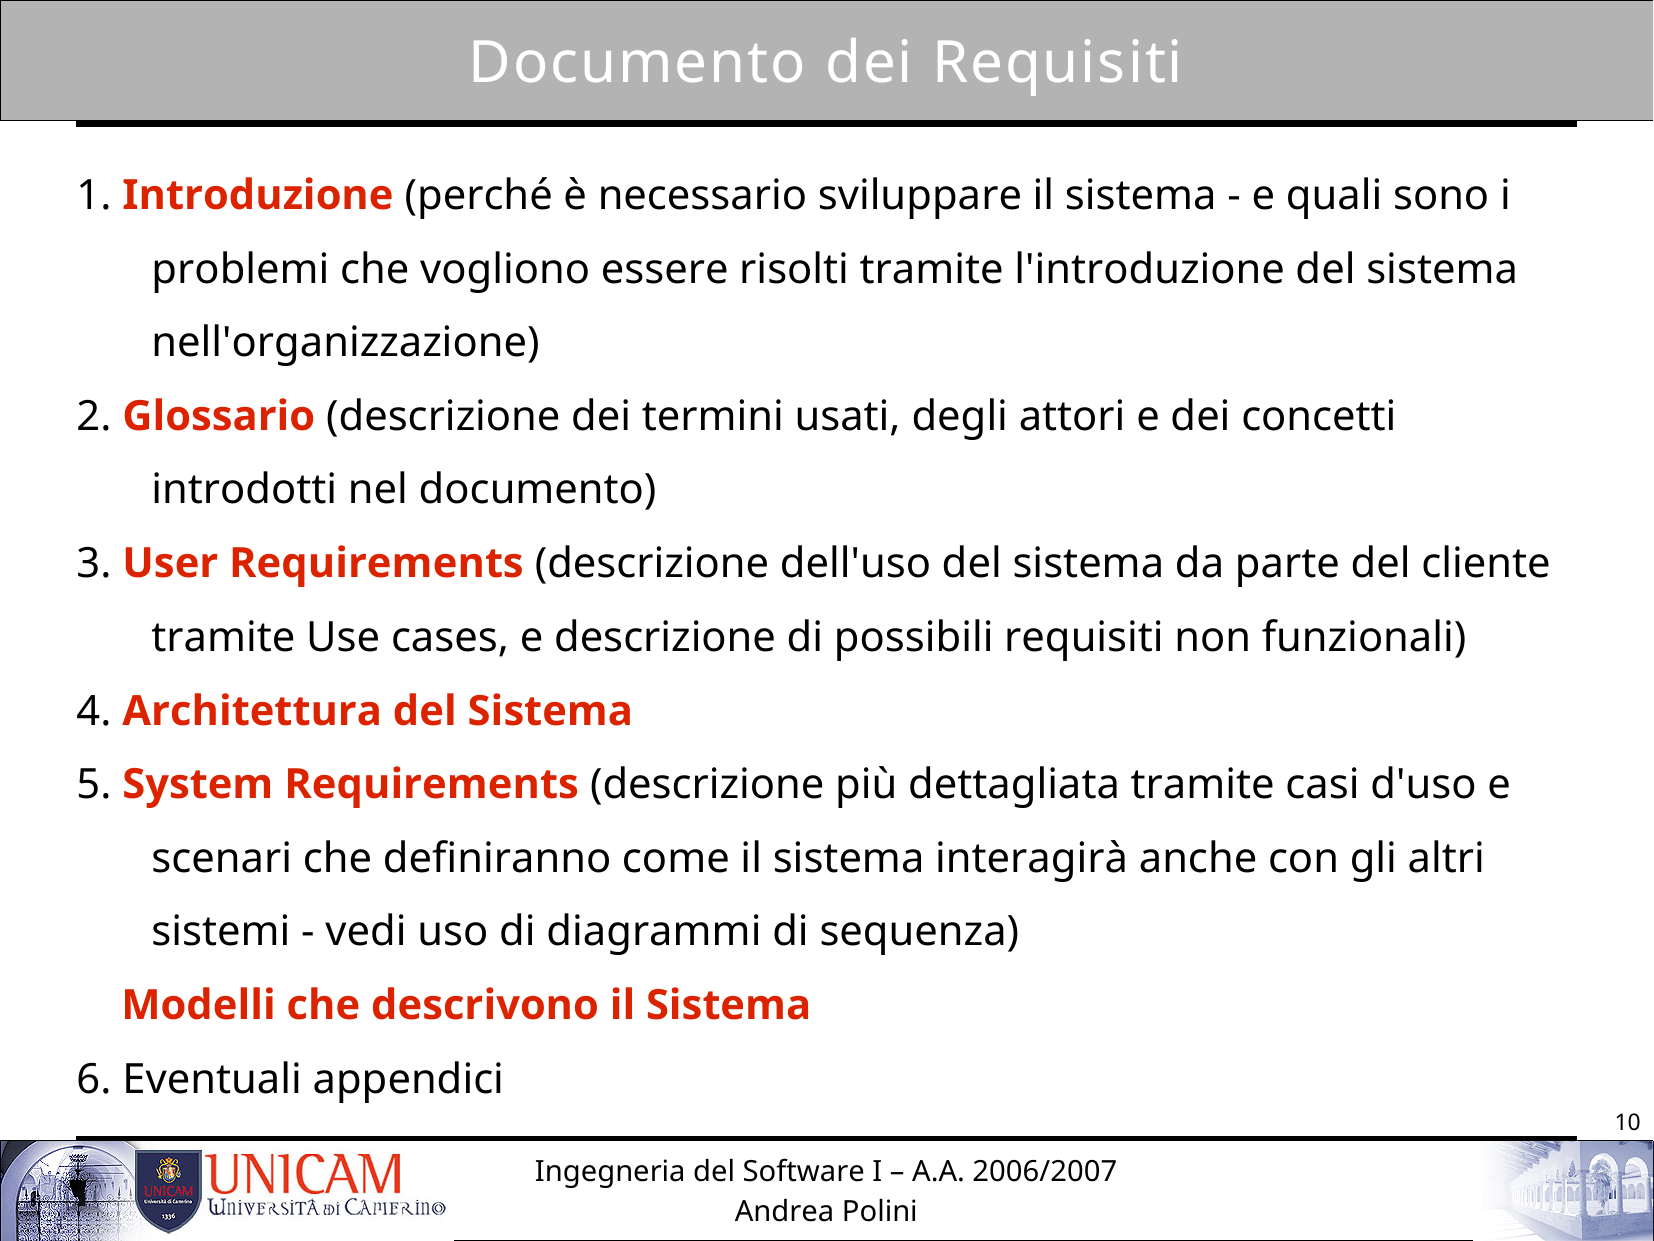

# Documento dei Requisiti
1. Introduzione (perché è necessario sviluppare il sistema - e quali sono i problemi che vogliono essere risolti tramite l'introduzione del sistema nell'organizzazione)
2. Glossario (descrizione dei termini usati, degli attori e dei concetti introdotti nel documento)
3. User Requirements (descrizione dell'uso del sistema da parte del cliente tramite Use cases, e descrizione di possibili requisiti non funzionali)
4. Architettura del Sistema
5. System Requirements (descrizione più dettagliata tramite casi d'uso e scenari che definiranno come il sistema interagirà anche con gli altri sistemi - vedi uso di diagrammi di sequenza)
Modelli che descrivono il Sistema
6. Eventuali appendici
10